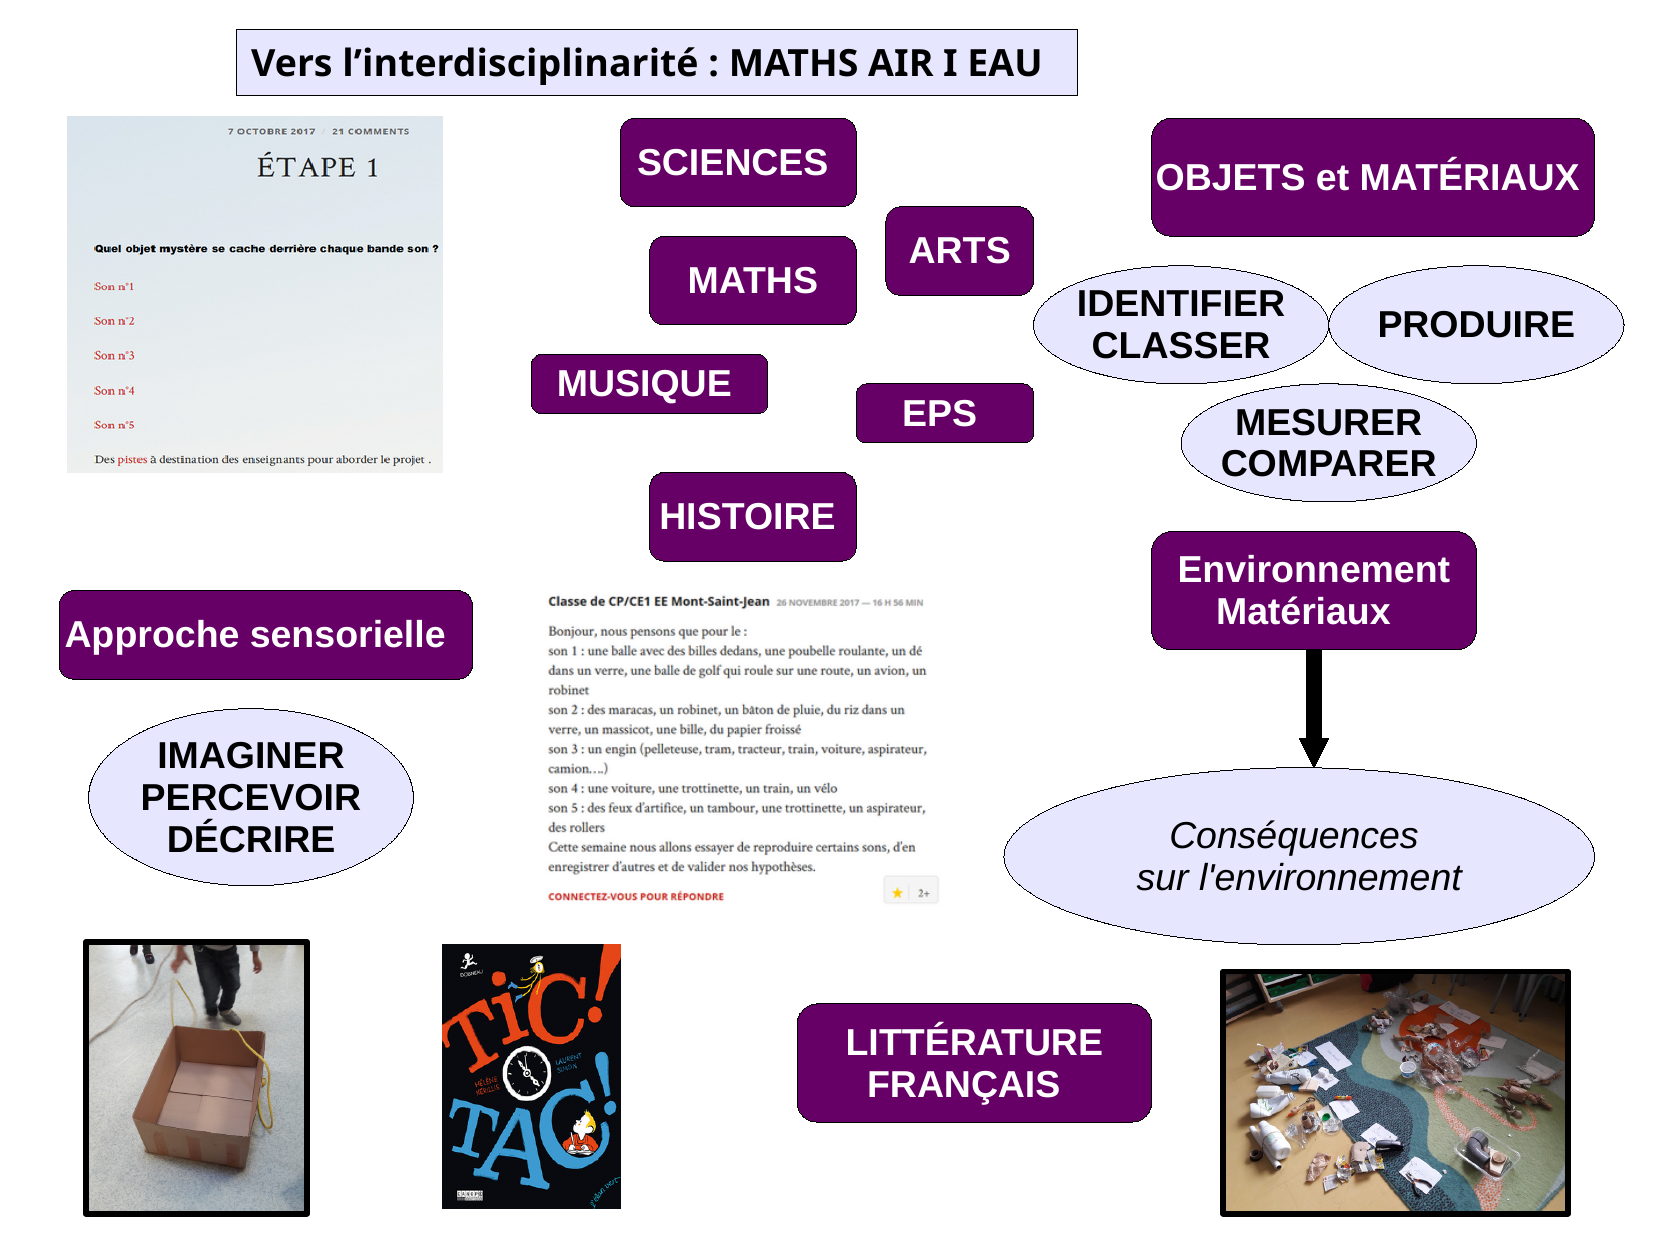

Vers l’interdisciplinarité : MATHS AIR I EAU
SCIENCES
OBJETS et MATÉRIAUX
ARTS
MATHS
IDENTIFIER
CLASSER
PRODUIRE
MUSIQUE
EPS
MESURER
COMPARER
HISTOIRE
Environnement
Matériaux
Approche sensorielle
IMAGINER
PERCEVOIR
DÉCRIRE
Conséquences
sur l'environnement
LITTÉRATURE
FRANÇAIS